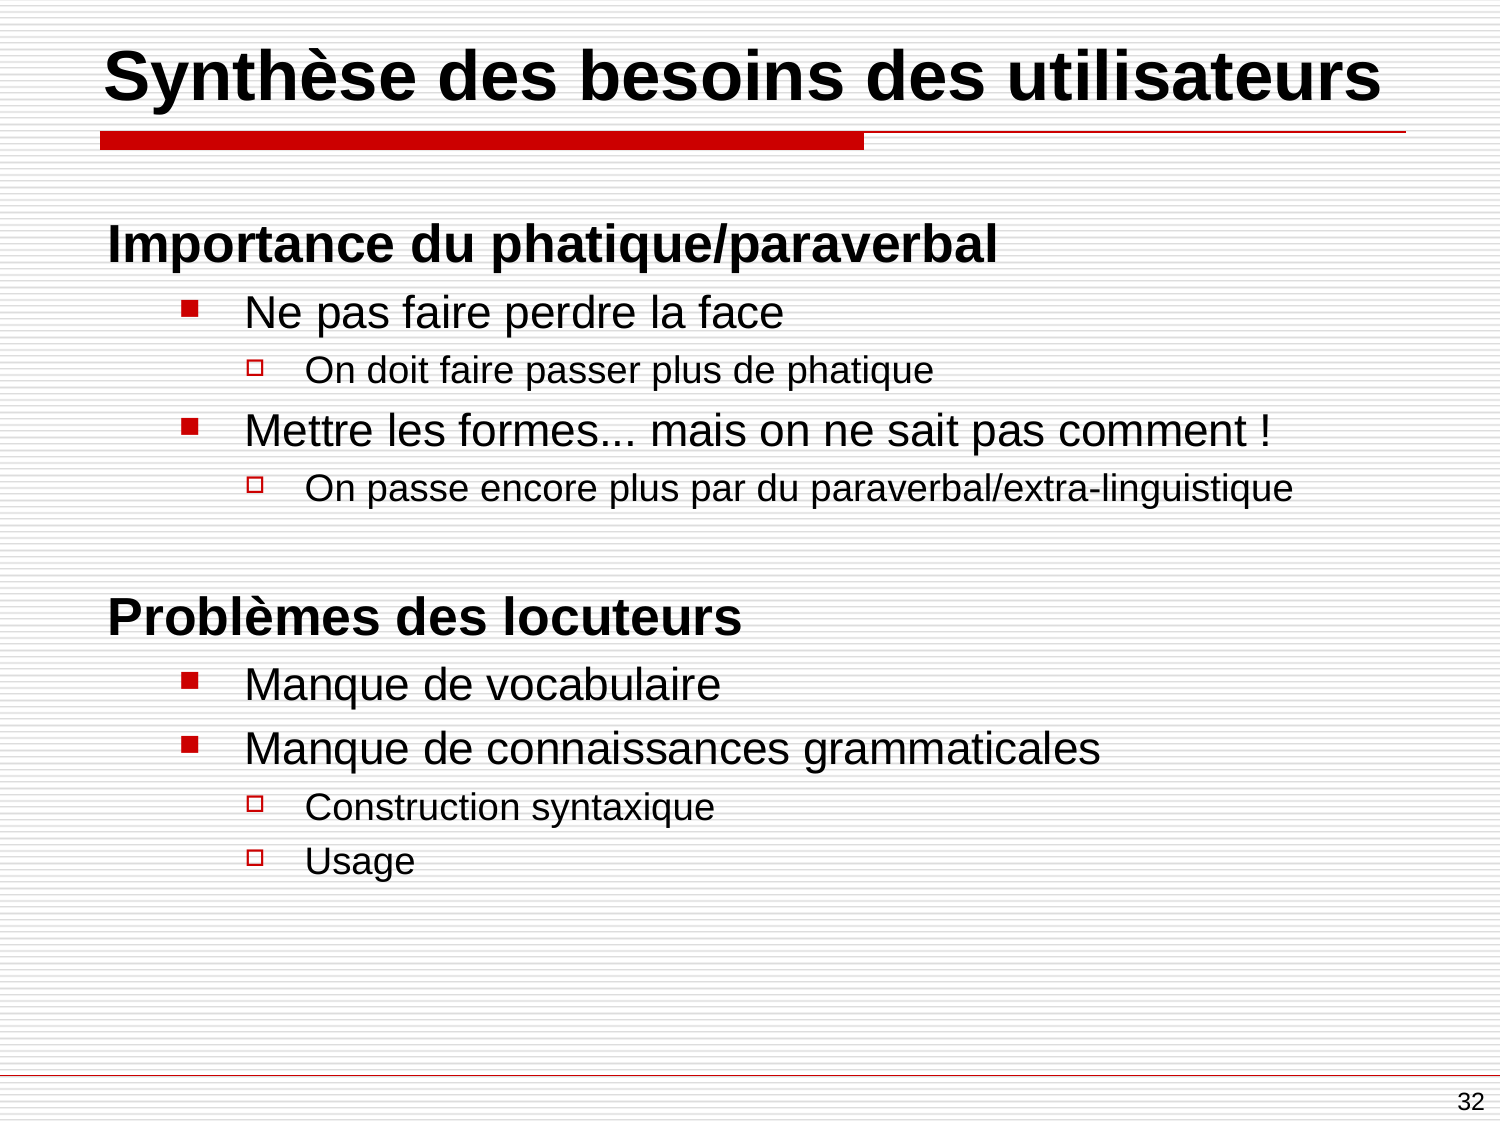

Synthèse des besoins des utilisateurs
# Importance du phatique/paraverbal
Ne pas faire perdre la face
On doit faire passer plus de phatique
Mettre les formes... mais on ne sait pas comment !
On passe encore plus par du paraverbal/extra-linguistique
Problèmes des locuteurs
Manque de vocabulaire
Manque de connaissances grammaticales
Construction syntaxique
Usage
32